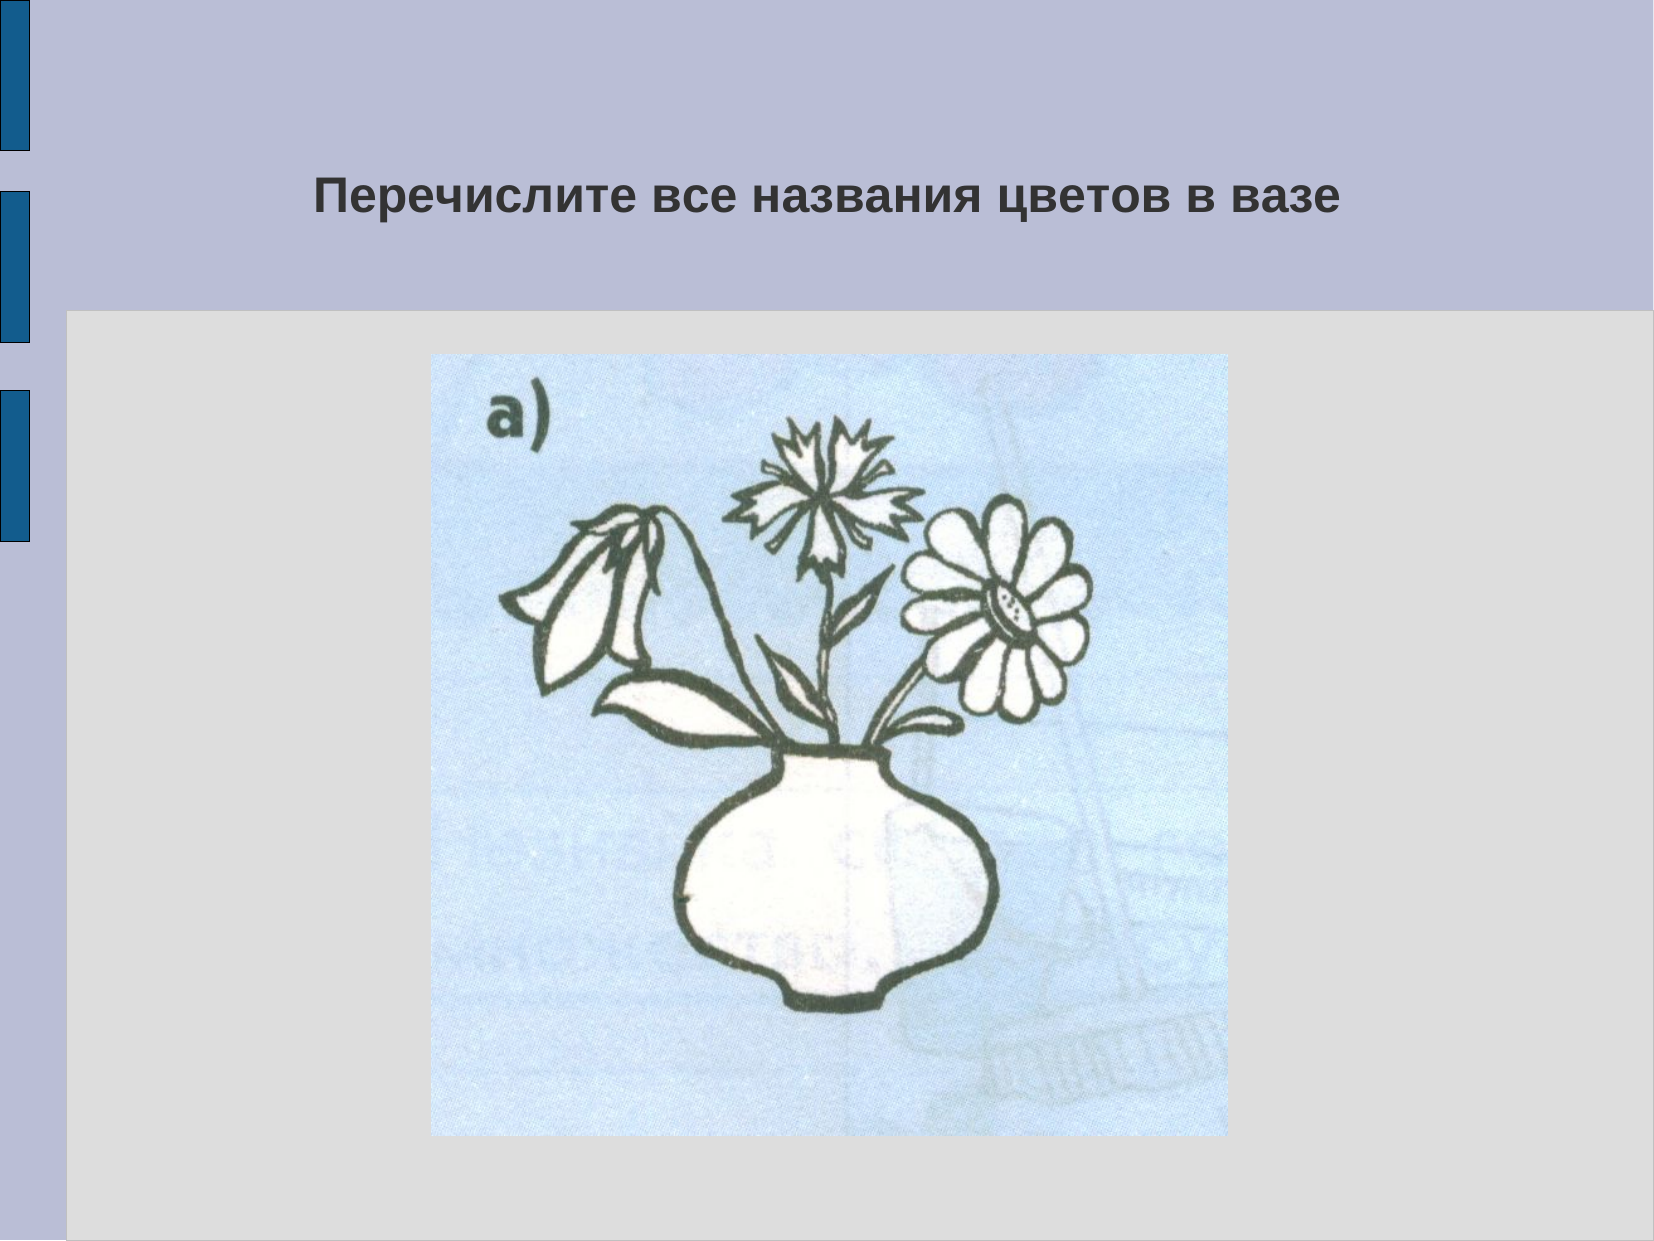

# Перечислите все названия цветов в вазе